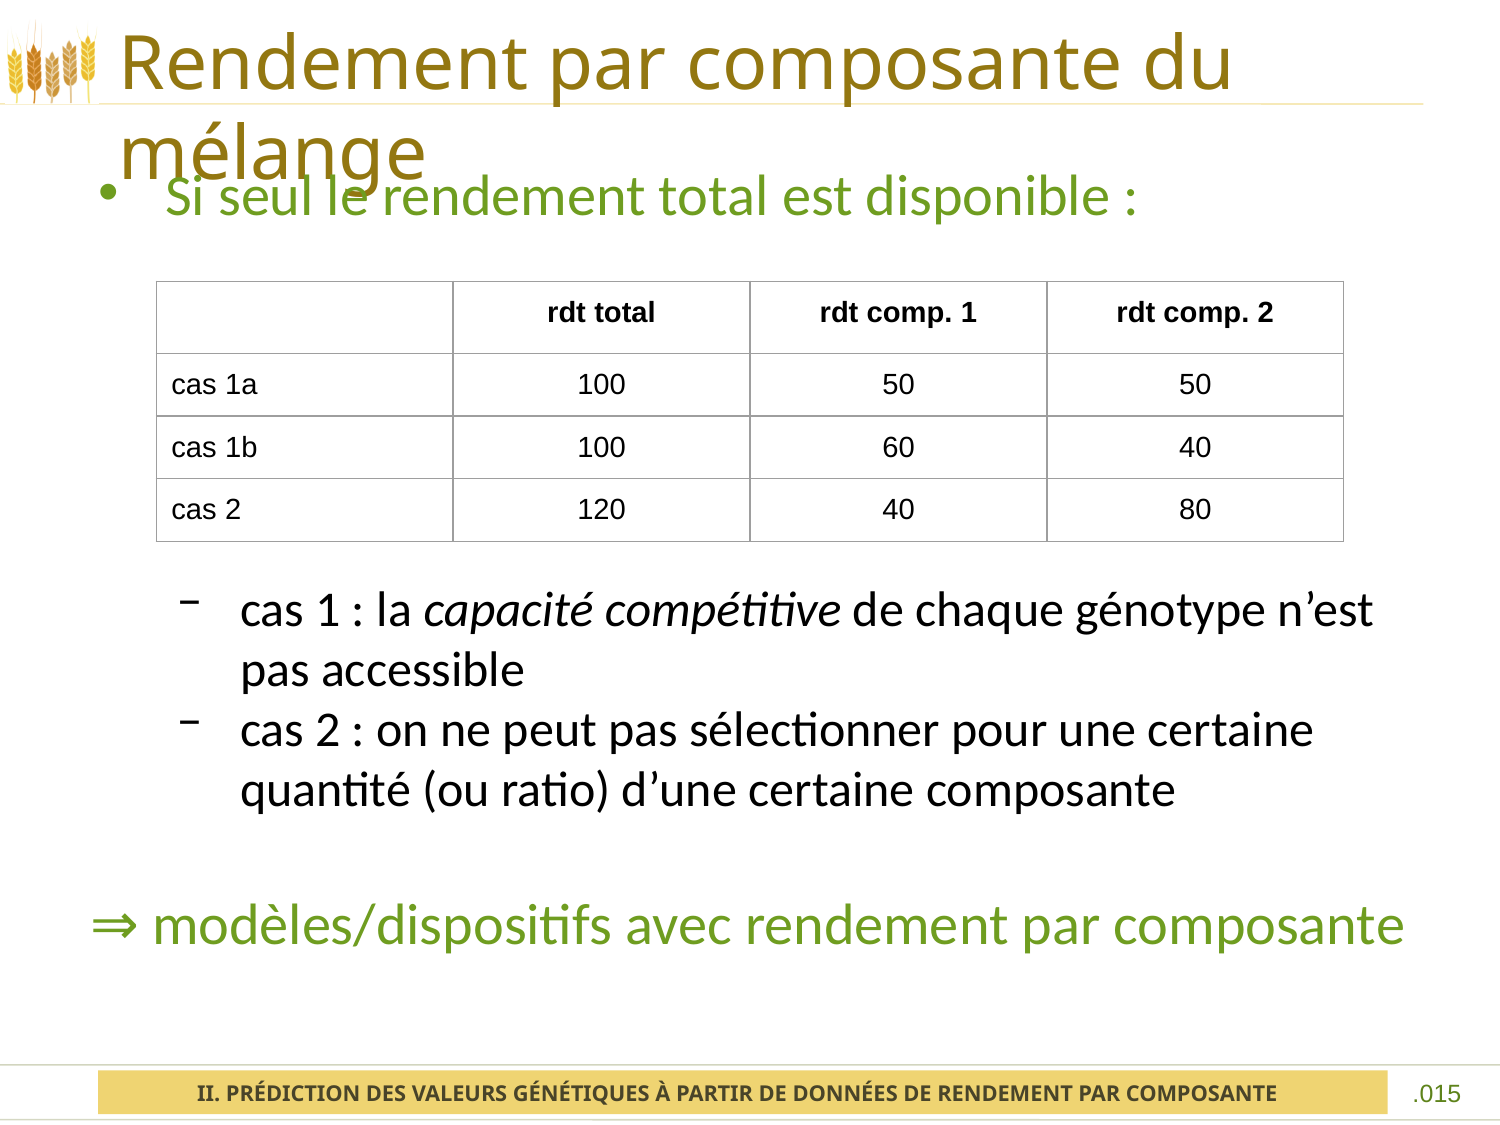

# Rendement par composante du mélange
Si seul le rendement total est disponible :
cas 1 : la capacité compétitive de chaque génotype n’est pas accessible
cas 2 : on ne peut pas sélectionner pour une certaine quantité (ou ratio) d’une certaine composante
⇒ modèles/dispositifs avec rendement par composante
| | rdt total | rdt comp. 1 | rdt comp. 2 |
| --- | --- | --- | --- |
| cas 1a | 100 | 50 | 50 |
| cas 1b | 100 | 60 | 40 |
| cas 2 | 120 | 40 | 80 |
II. PRÉDICTION DES VALEURS GÉNÉTIQUES À PARTIR DE DONNÉES DE RENDEMENT PAR COMPOSANTE